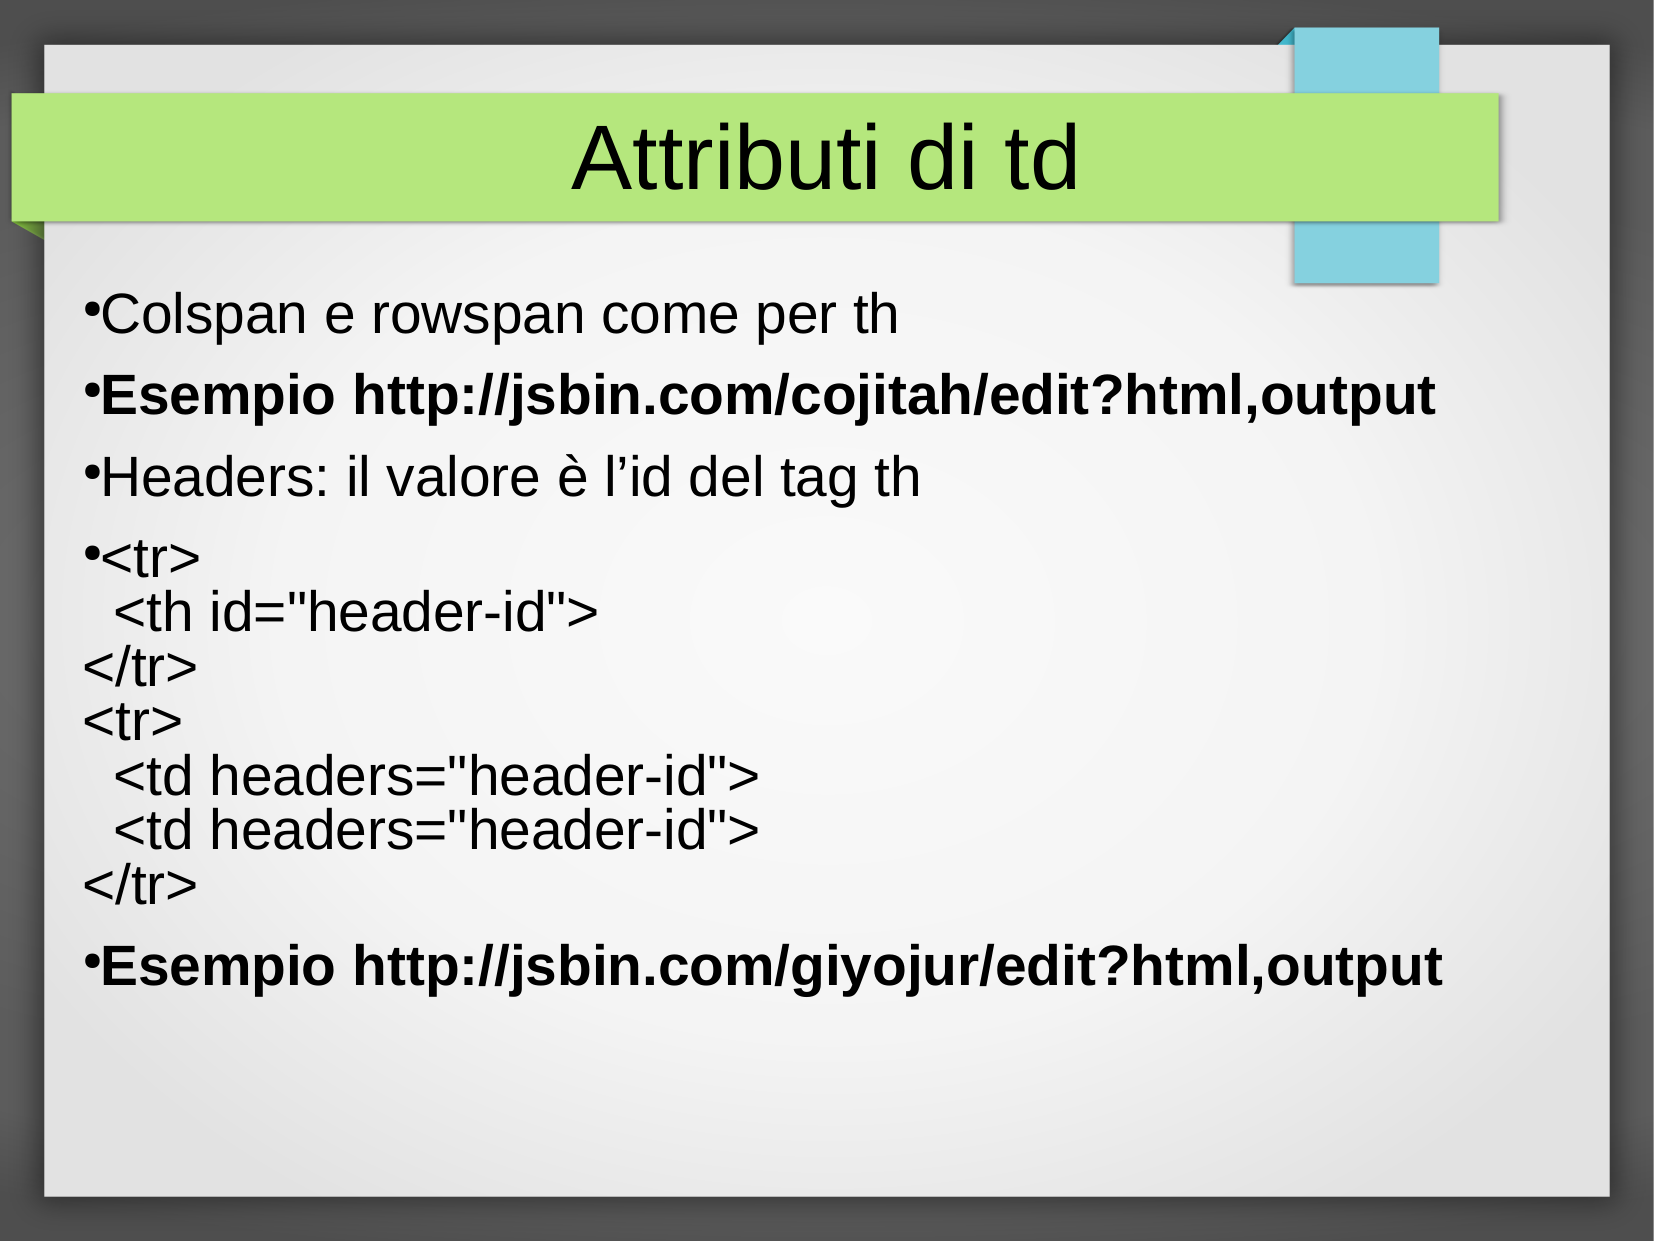

# Attributi di td
Colspan e rowspan come per th
Esempio http://jsbin.com/cojitah/edit?html,output
Headers: il valore è l’id del tag th
<tr>
  <th id="header-id">
</tr>
<tr>
  <td headers="header-id">
  <td headers="header-id">
</tr>
Esempio http://jsbin.com/giyojur/edit?html,output